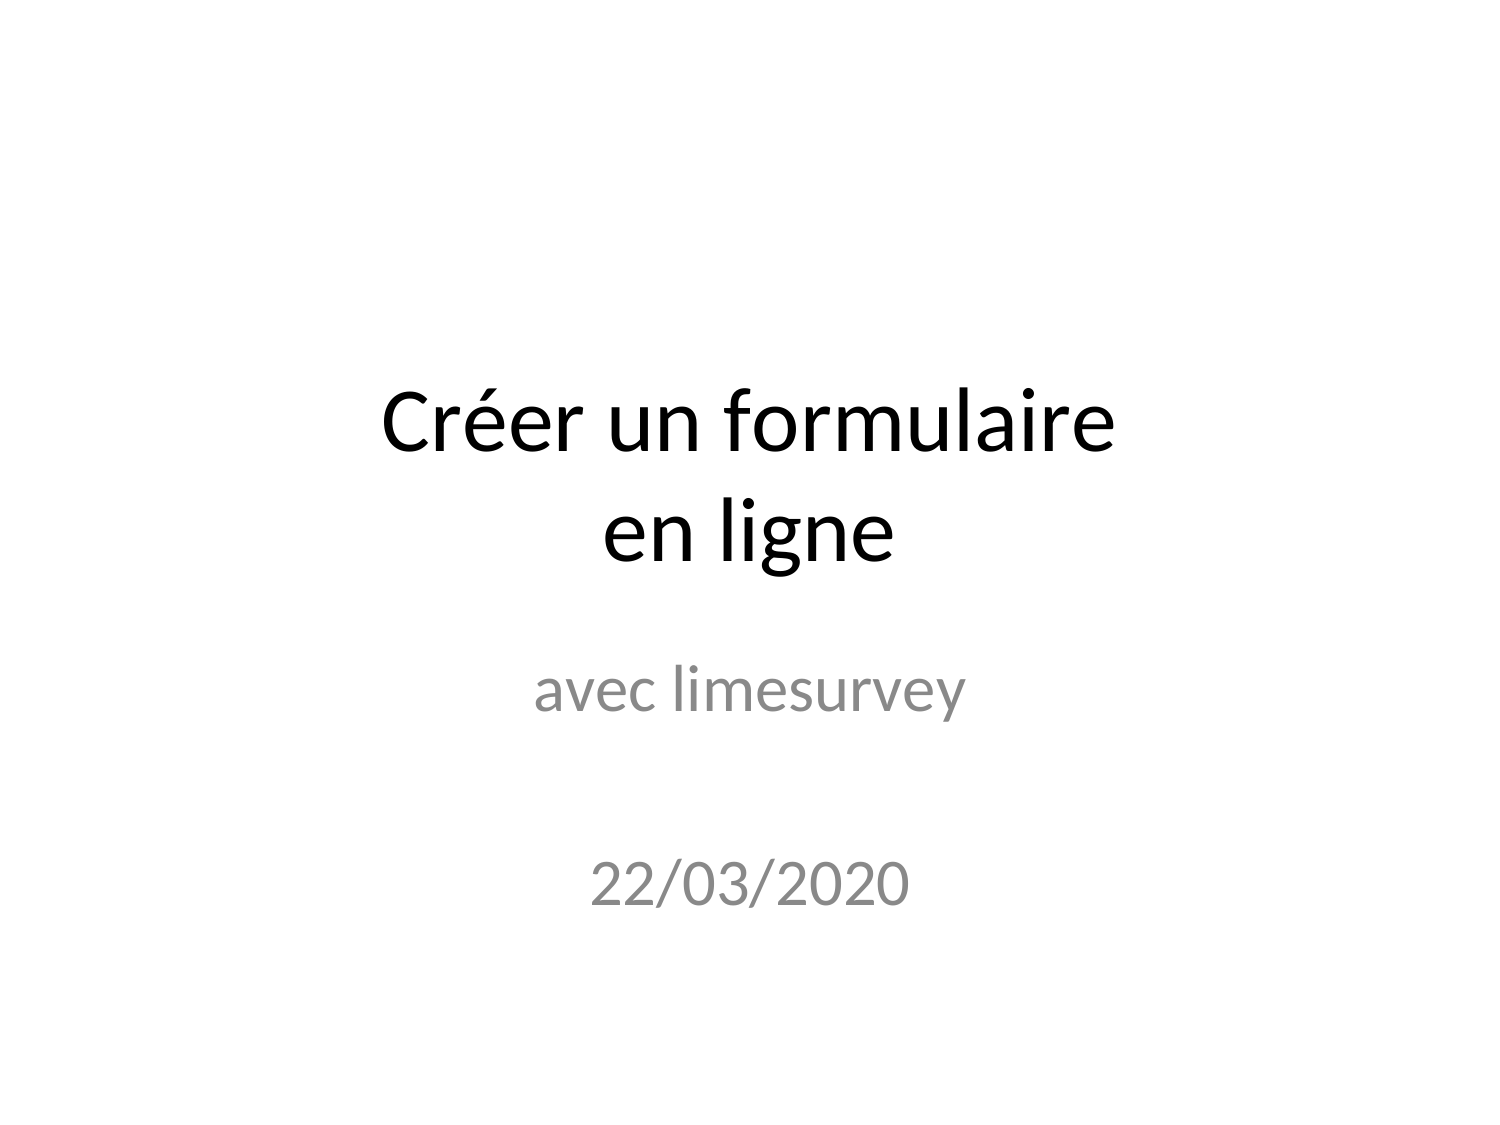

Créer un formulaire
en ligne
avec limesurvey
22/03/2020